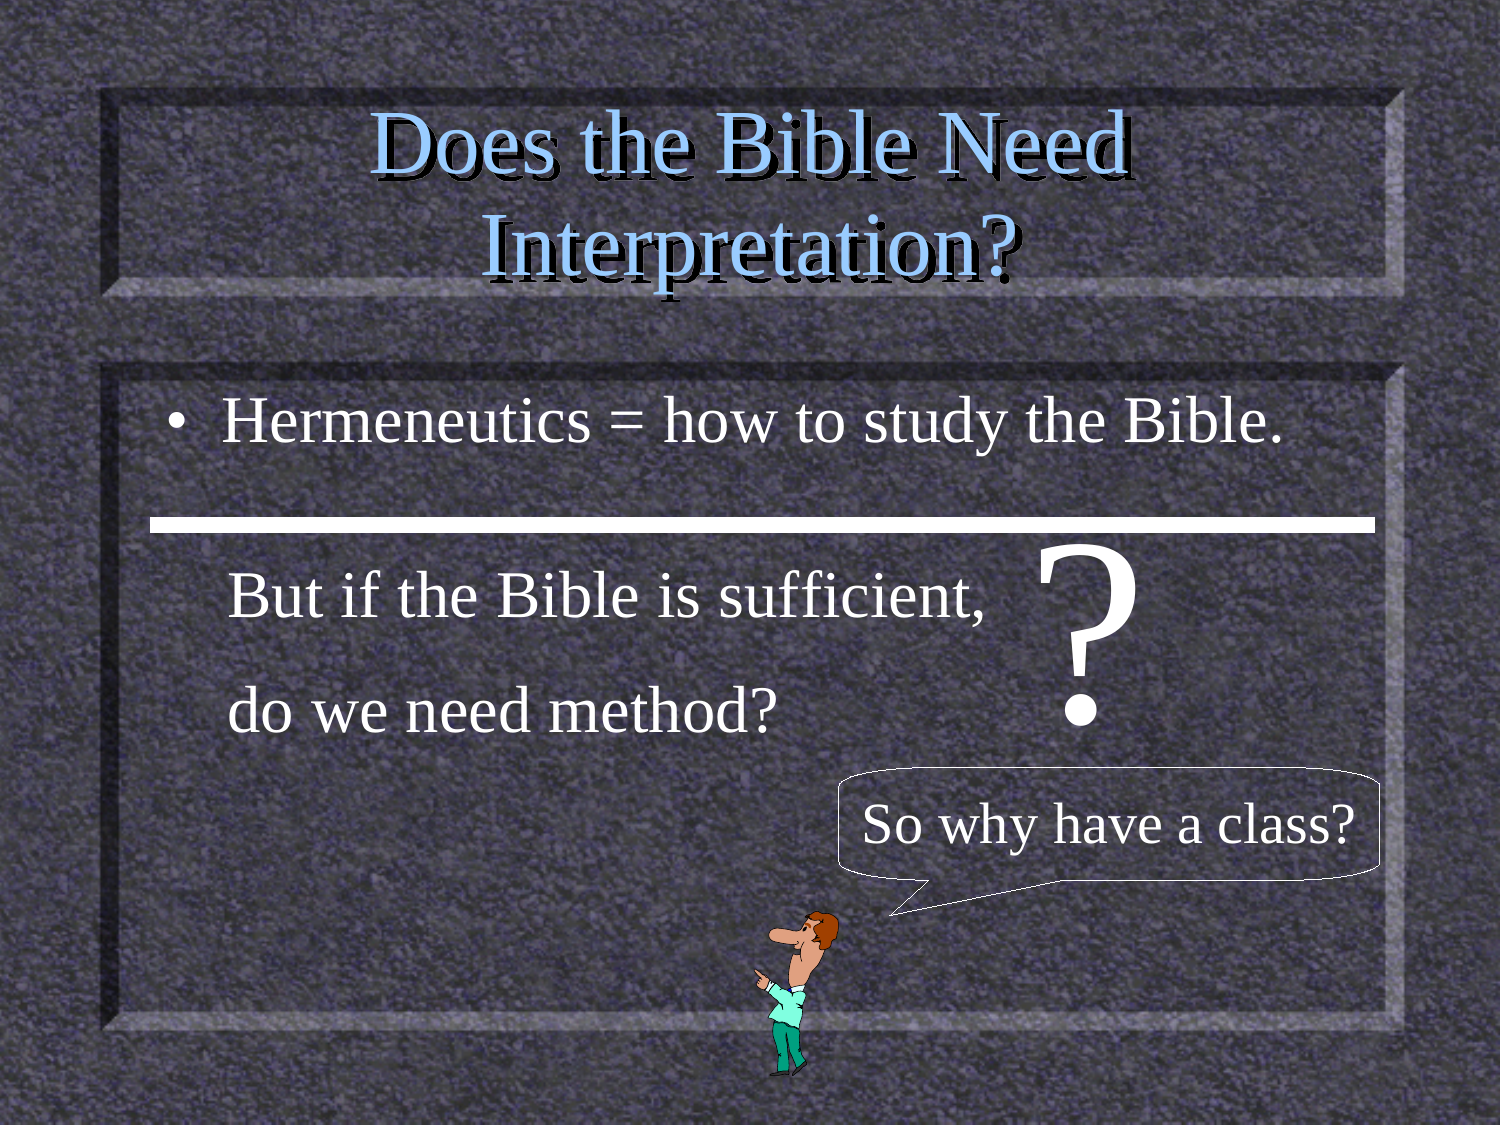

# Does the Bible Need Interpretation?
Hermeneutics = how to study the Bible.
?
But if the Bible is sufficient,
do we need method?
So why have a class?